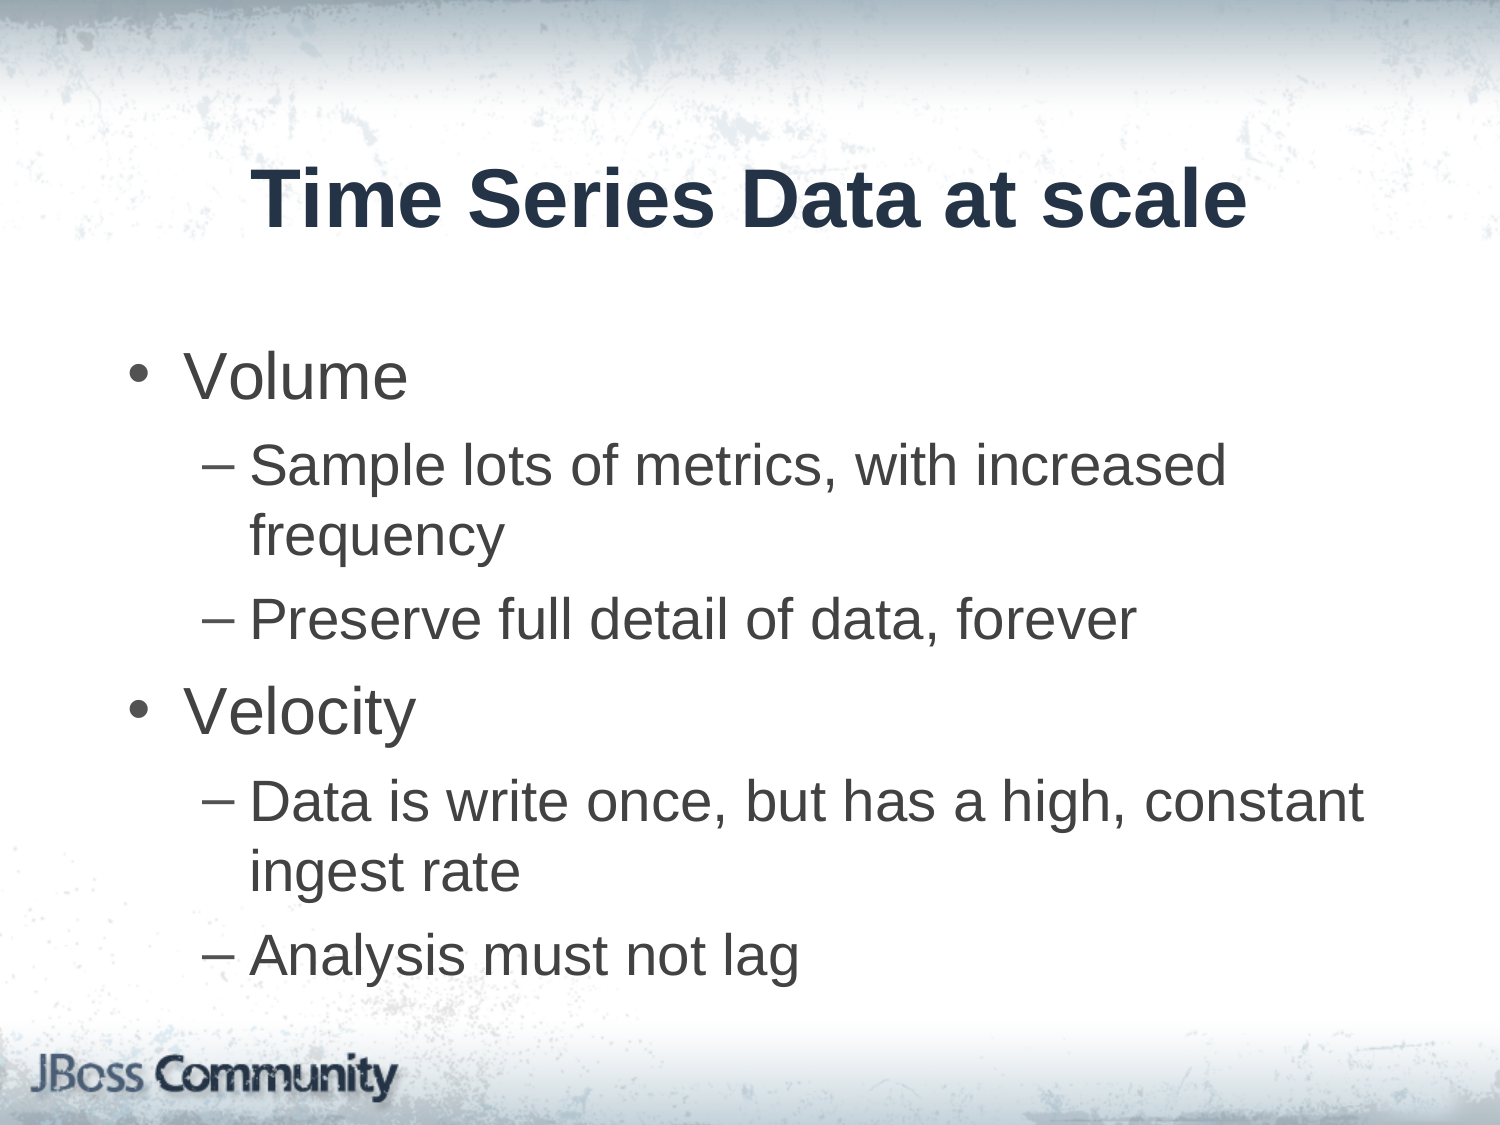

# Time Series Data at scale
Volume
Sample lots of metrics, with increased frequency
Preserve full detail of data, forever
Velocity
Data is write once, but has a high, constant ingest rate
Analysis must not lag